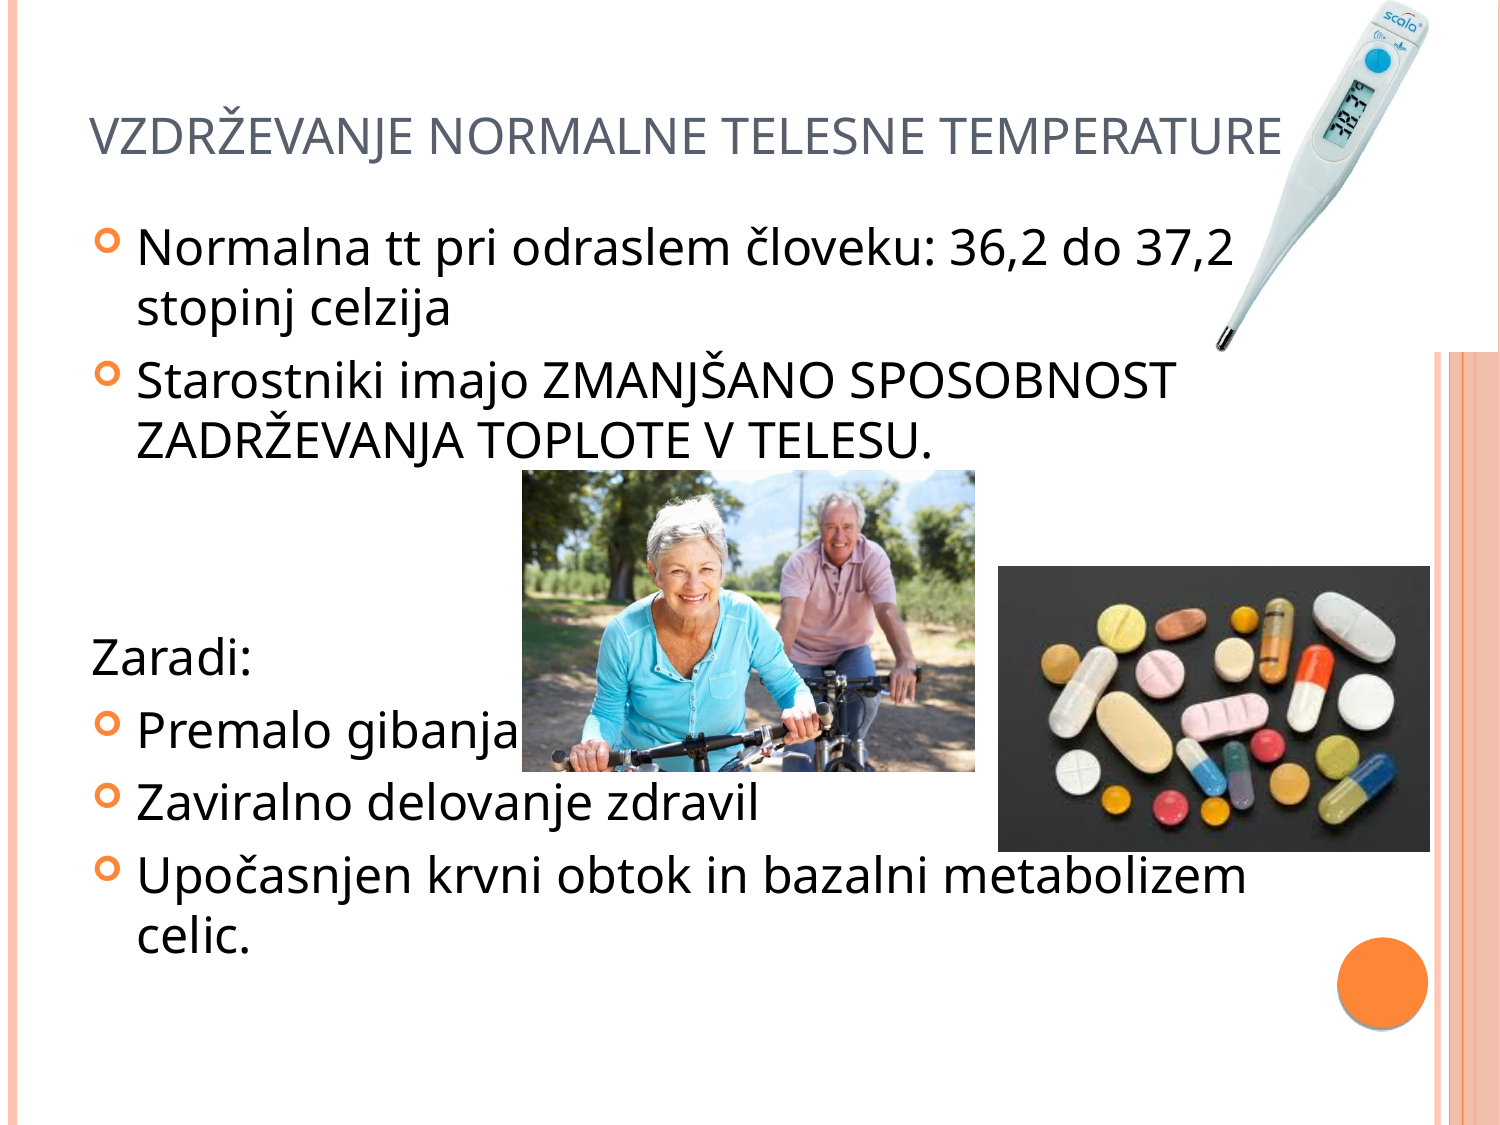

# VZDRŽEVANJE NORMALNE TELESNE TEMPERATURE
Normalna tt pri odraslem človeku: 36,2 do 37,2 stopinj celzija
Starostniki imajo ZMANJŠANO SPOSOBNOST ZADRŽEVANJA TOPLOTE V TELESU.
Zaradi:
Premalo gibanja
Zaviralno delovanje zdravil
Upočasnjen krvni obtok in bazalni metabolizem celic.